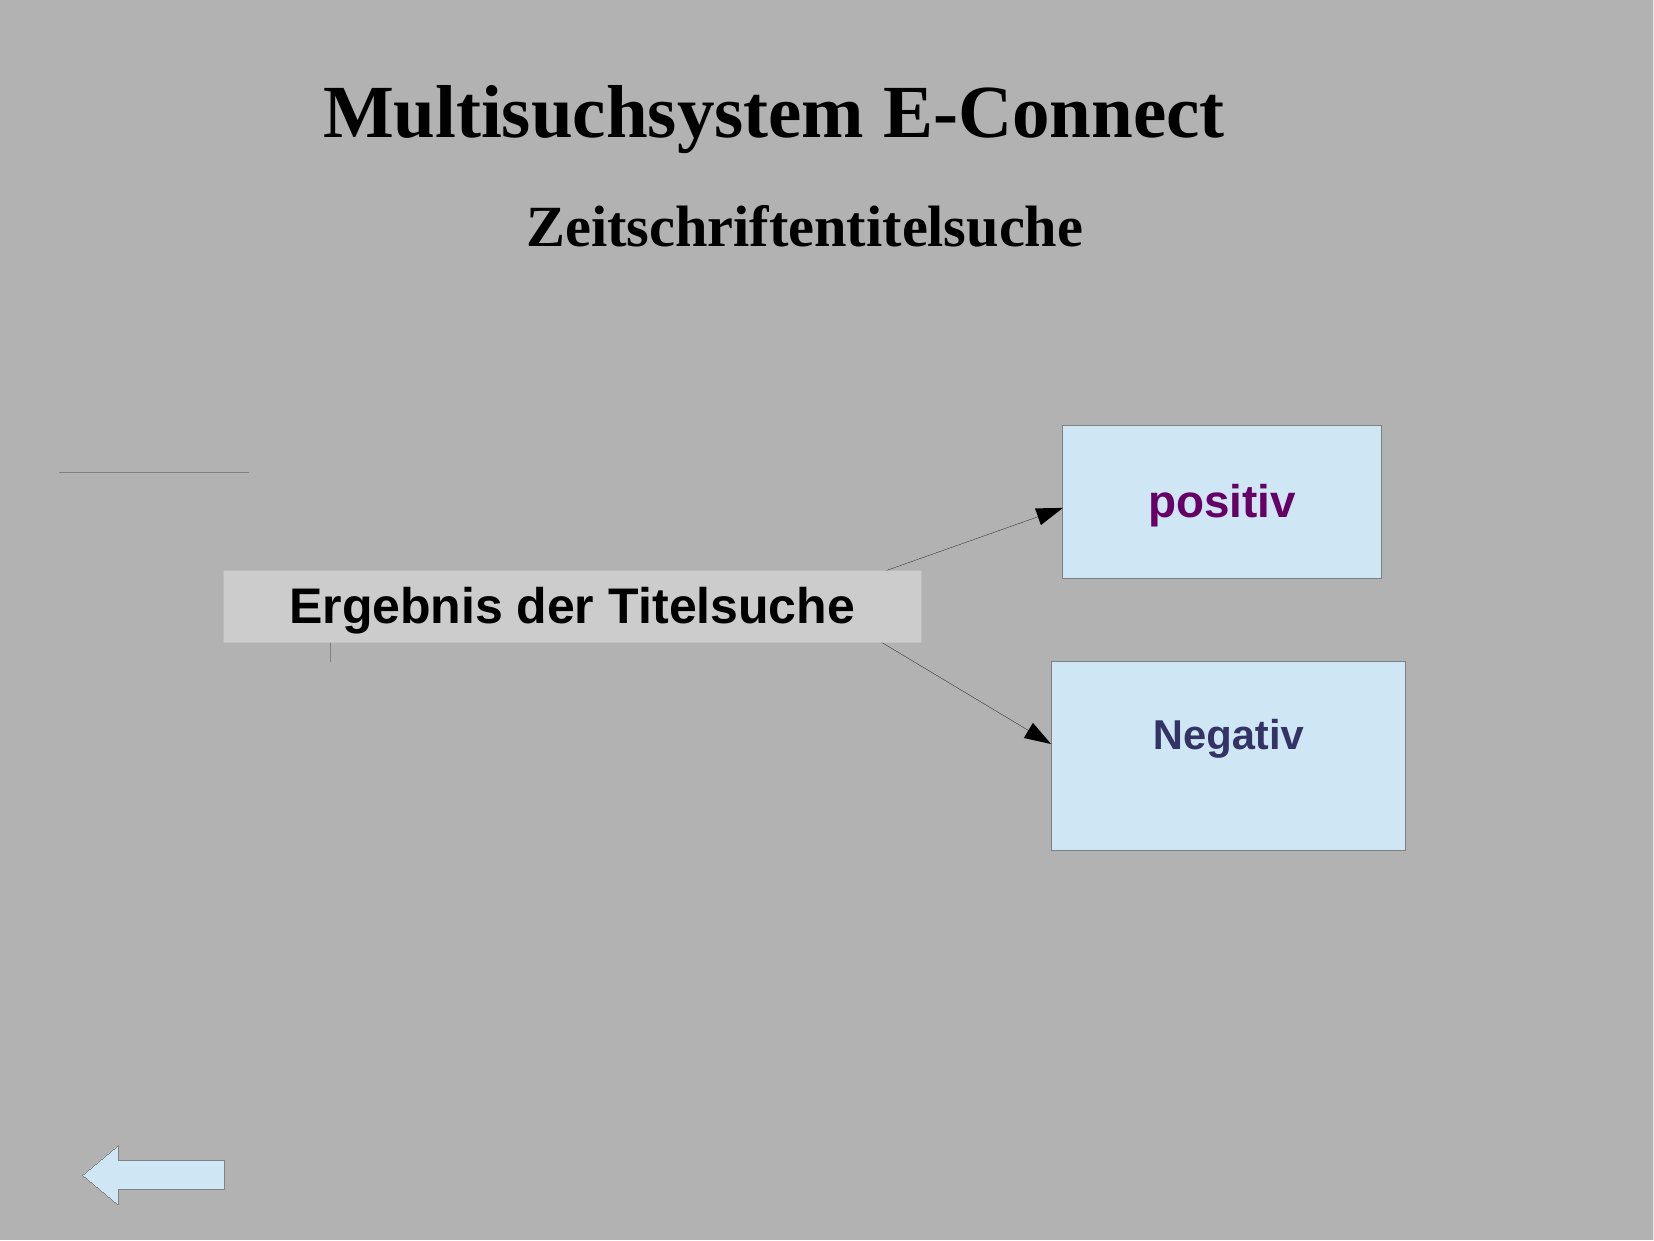

Multisuchsystem E-Connect
Zeitschriftentitelsuche
positiv
Ergebnis der Titelsuche
Negativ